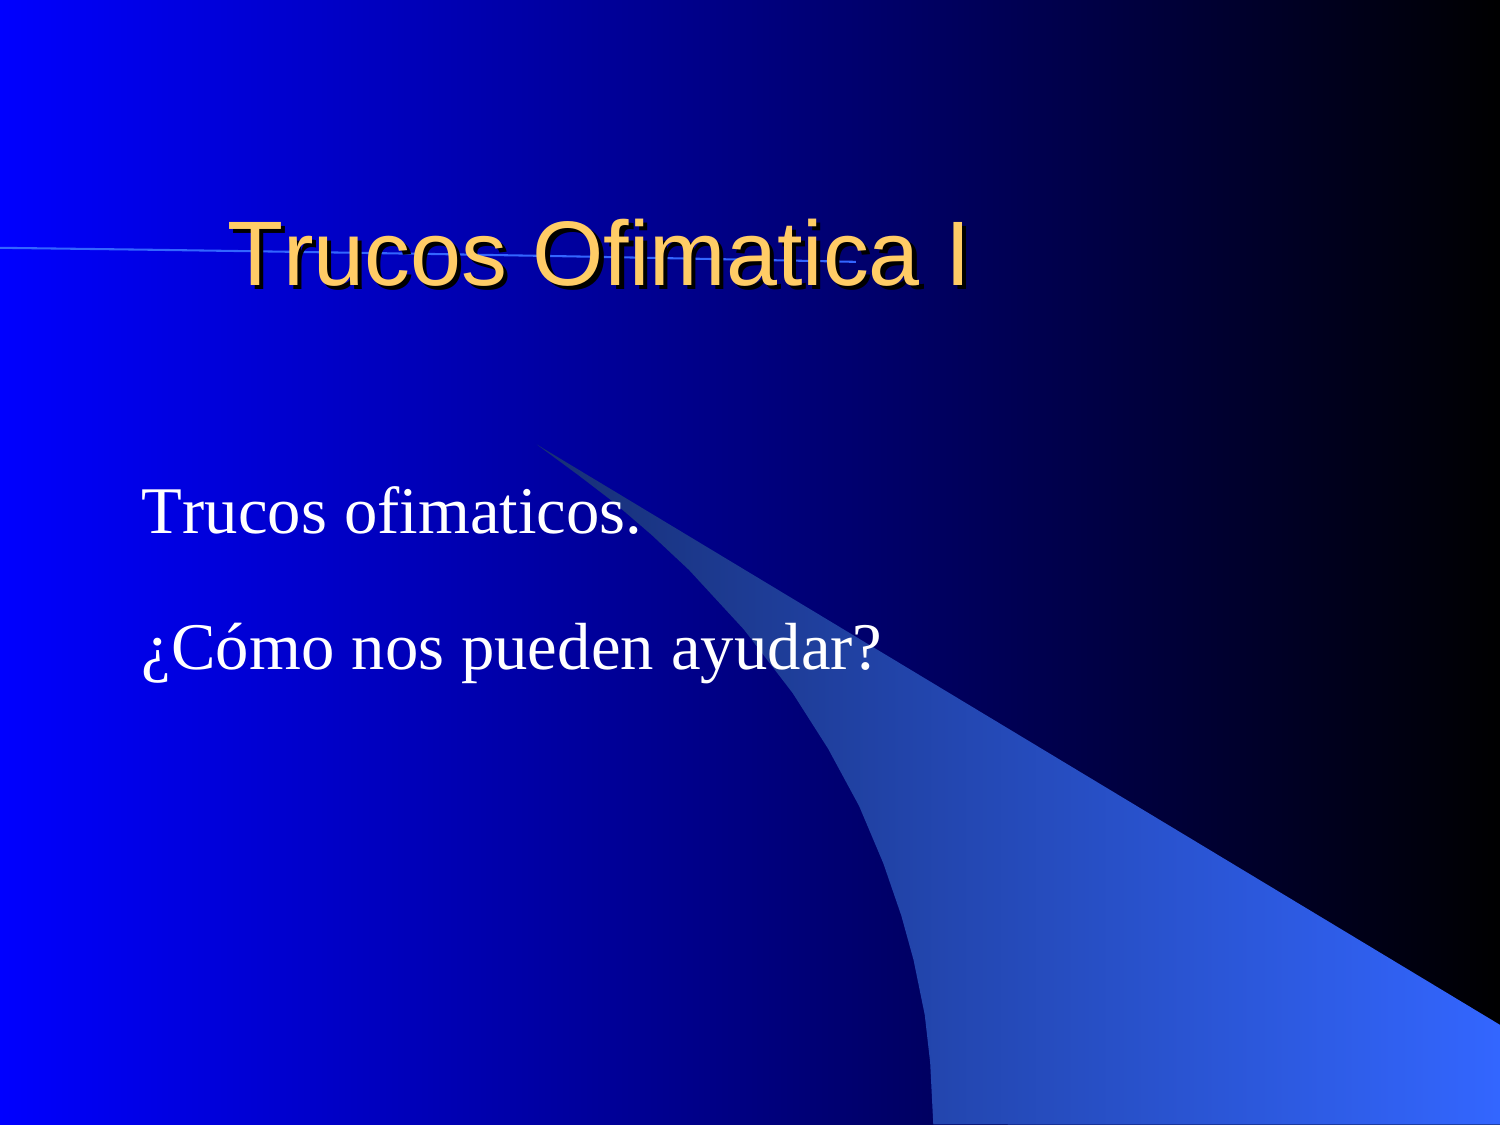

# Trucos Ofimatica I
Trucos ofimaticos.
¿Cómo nos pueden ayudar?